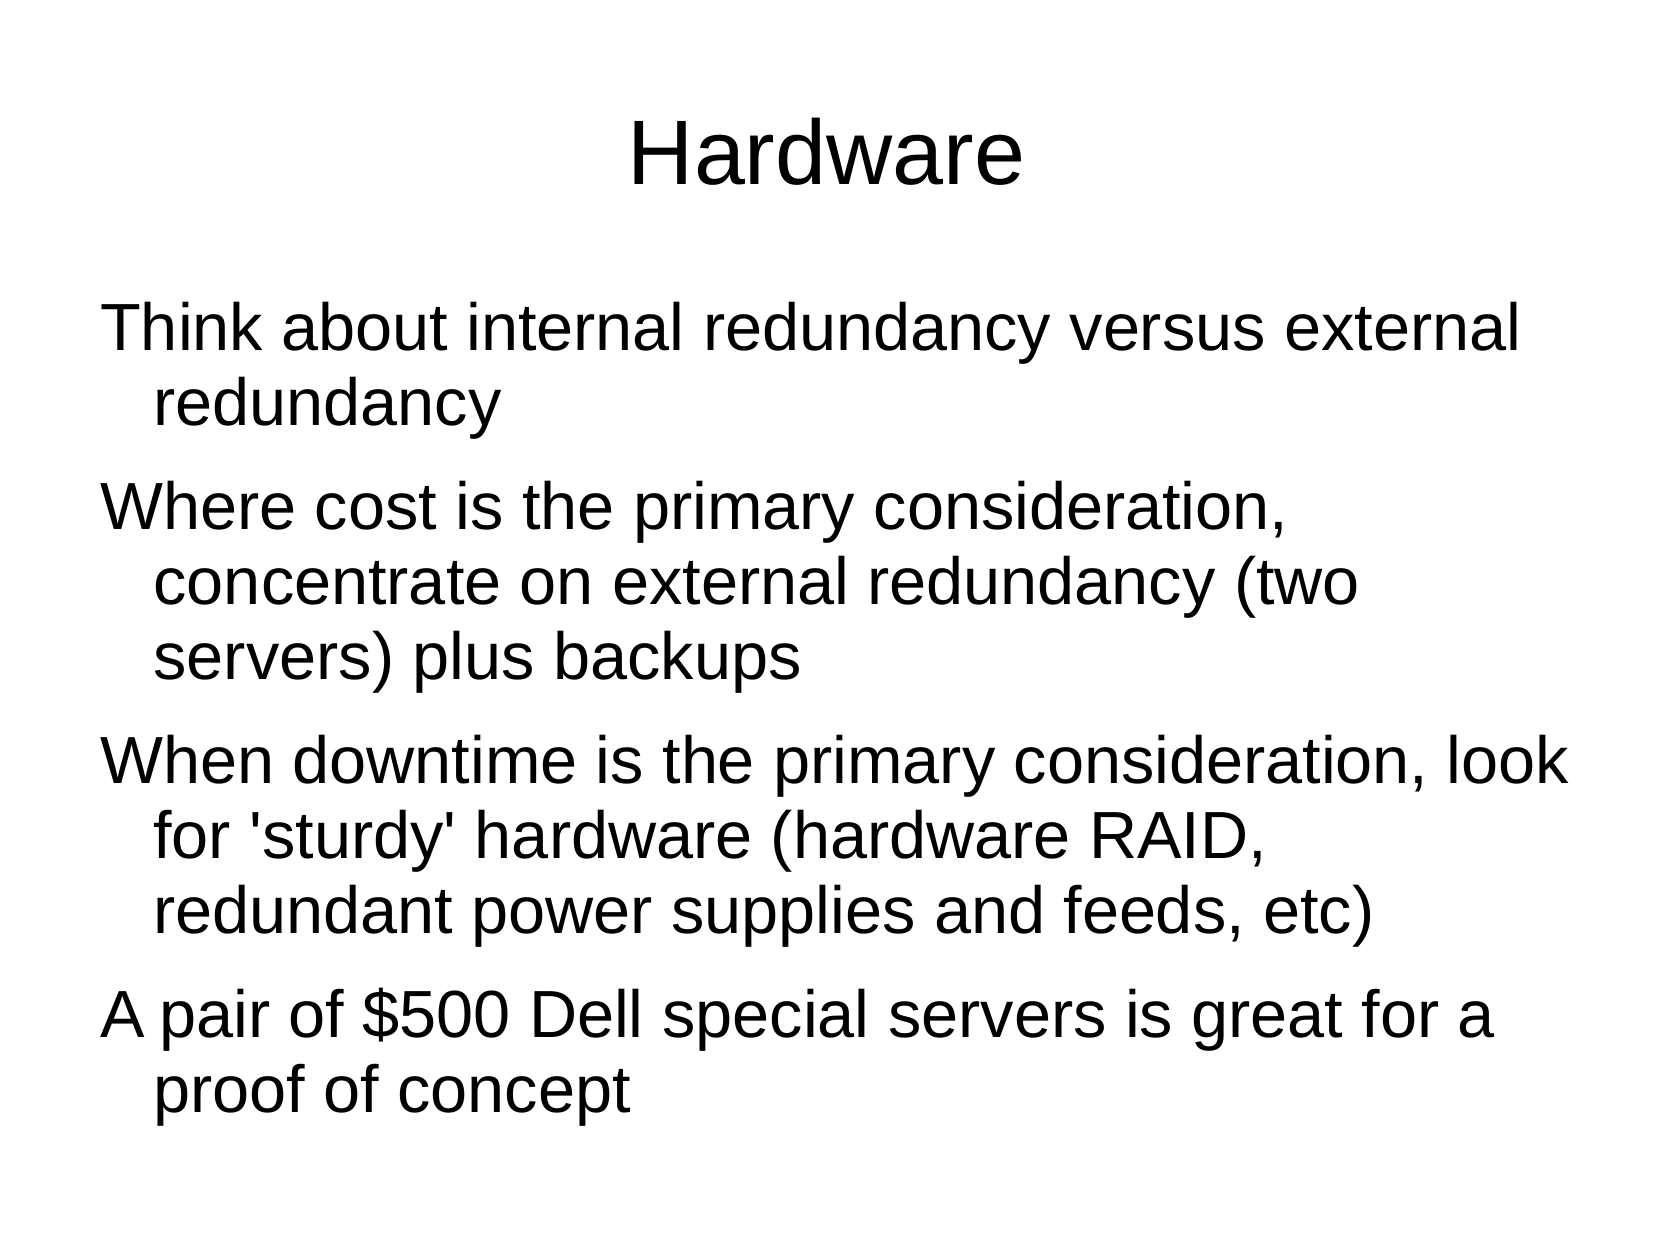

# Hardware
Think about internal redundancy versus external redundancy
Where cost is the primary consideration, concentrate on external redundancy (two servers) plus backups
When downtime is the primary consideration, look for 'sturdy' hardware (hardware RAID, redundant power supplies and feeds, etc)
A pair of $500 Dell special servers is great for a proof of concept